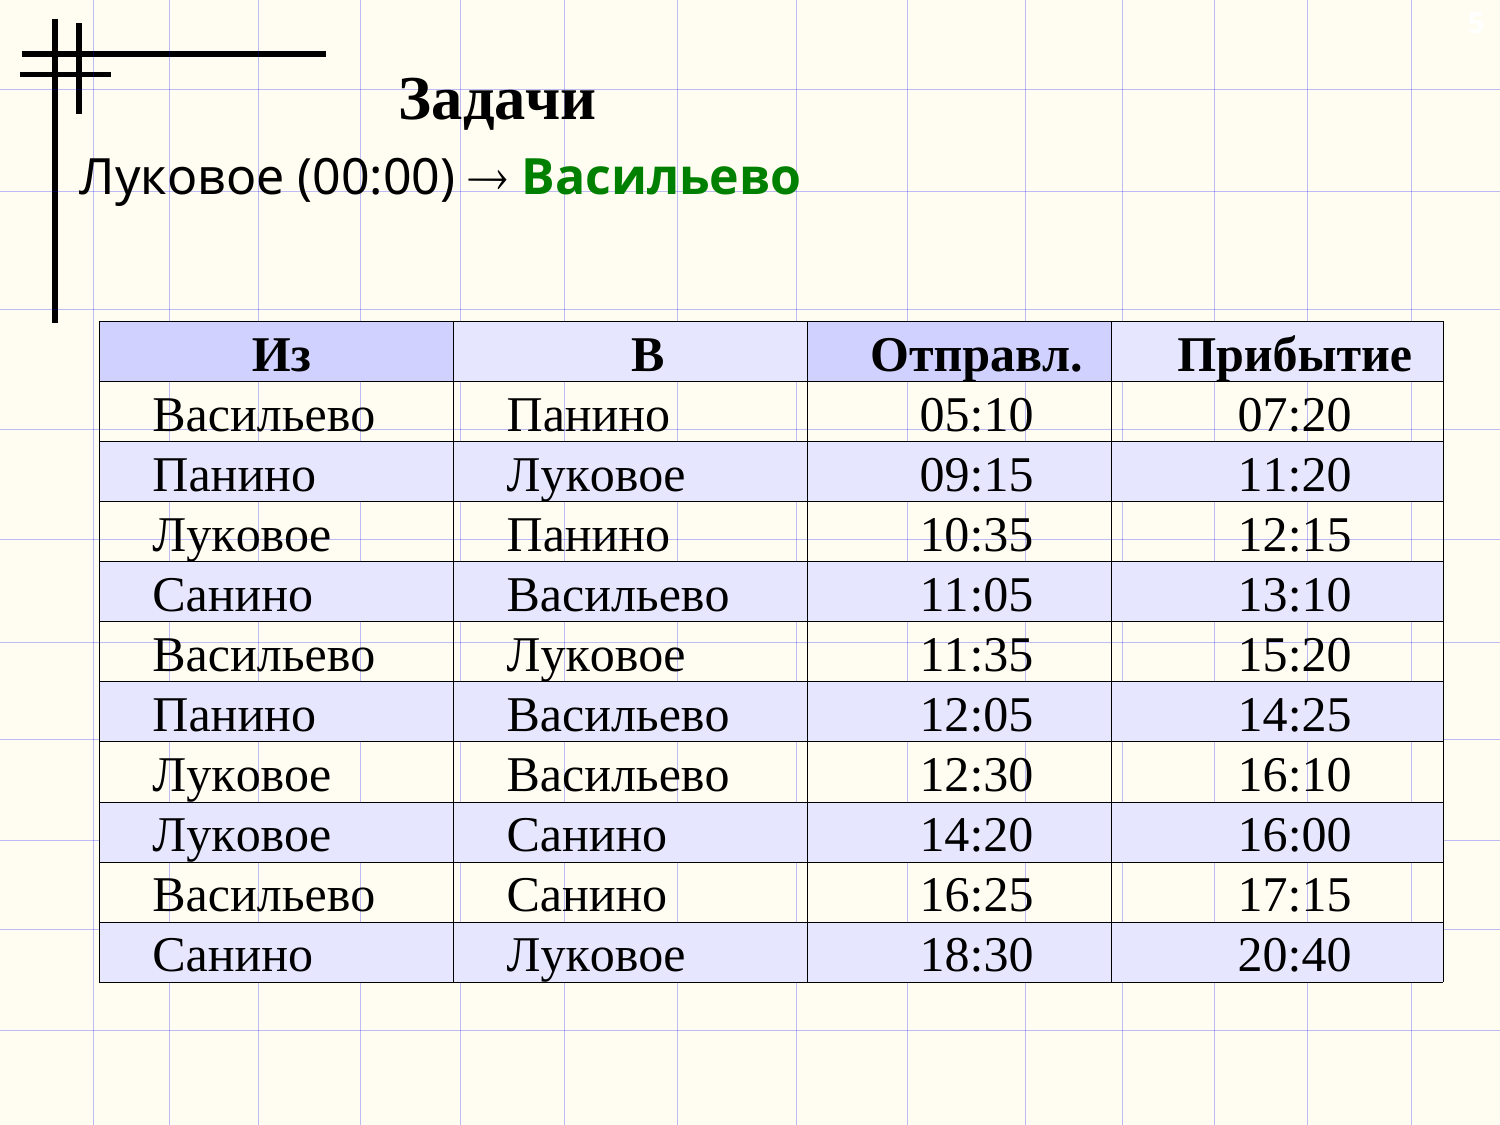

# Задачи
Луковое (00:00)  Васильево
| Из | В | Отправл. | Прибытие |
| --- | --- | --- | --- |
| Васильево | Панино | 05:10 | 07:20 |
| Панино | Луковое | 09:15 | 11:20 |
| Луковое | Панино | 10:35 | 12:15 |
| Санино | Васильево | 11:05 | 13:10 |
| Васильево | Луковое | 11:35 | 15:20 |
| Панино | Васильево | 12:05 | 14:25 |
| Луковое | Васильево | 12:30 | 16:10 |
| Луковое | Санино | 14:20 | 16:00 |
| Васильево | Санино | 16:25 | 17:15 |
| Санино | Луковое | 18:30 | 20:40 |